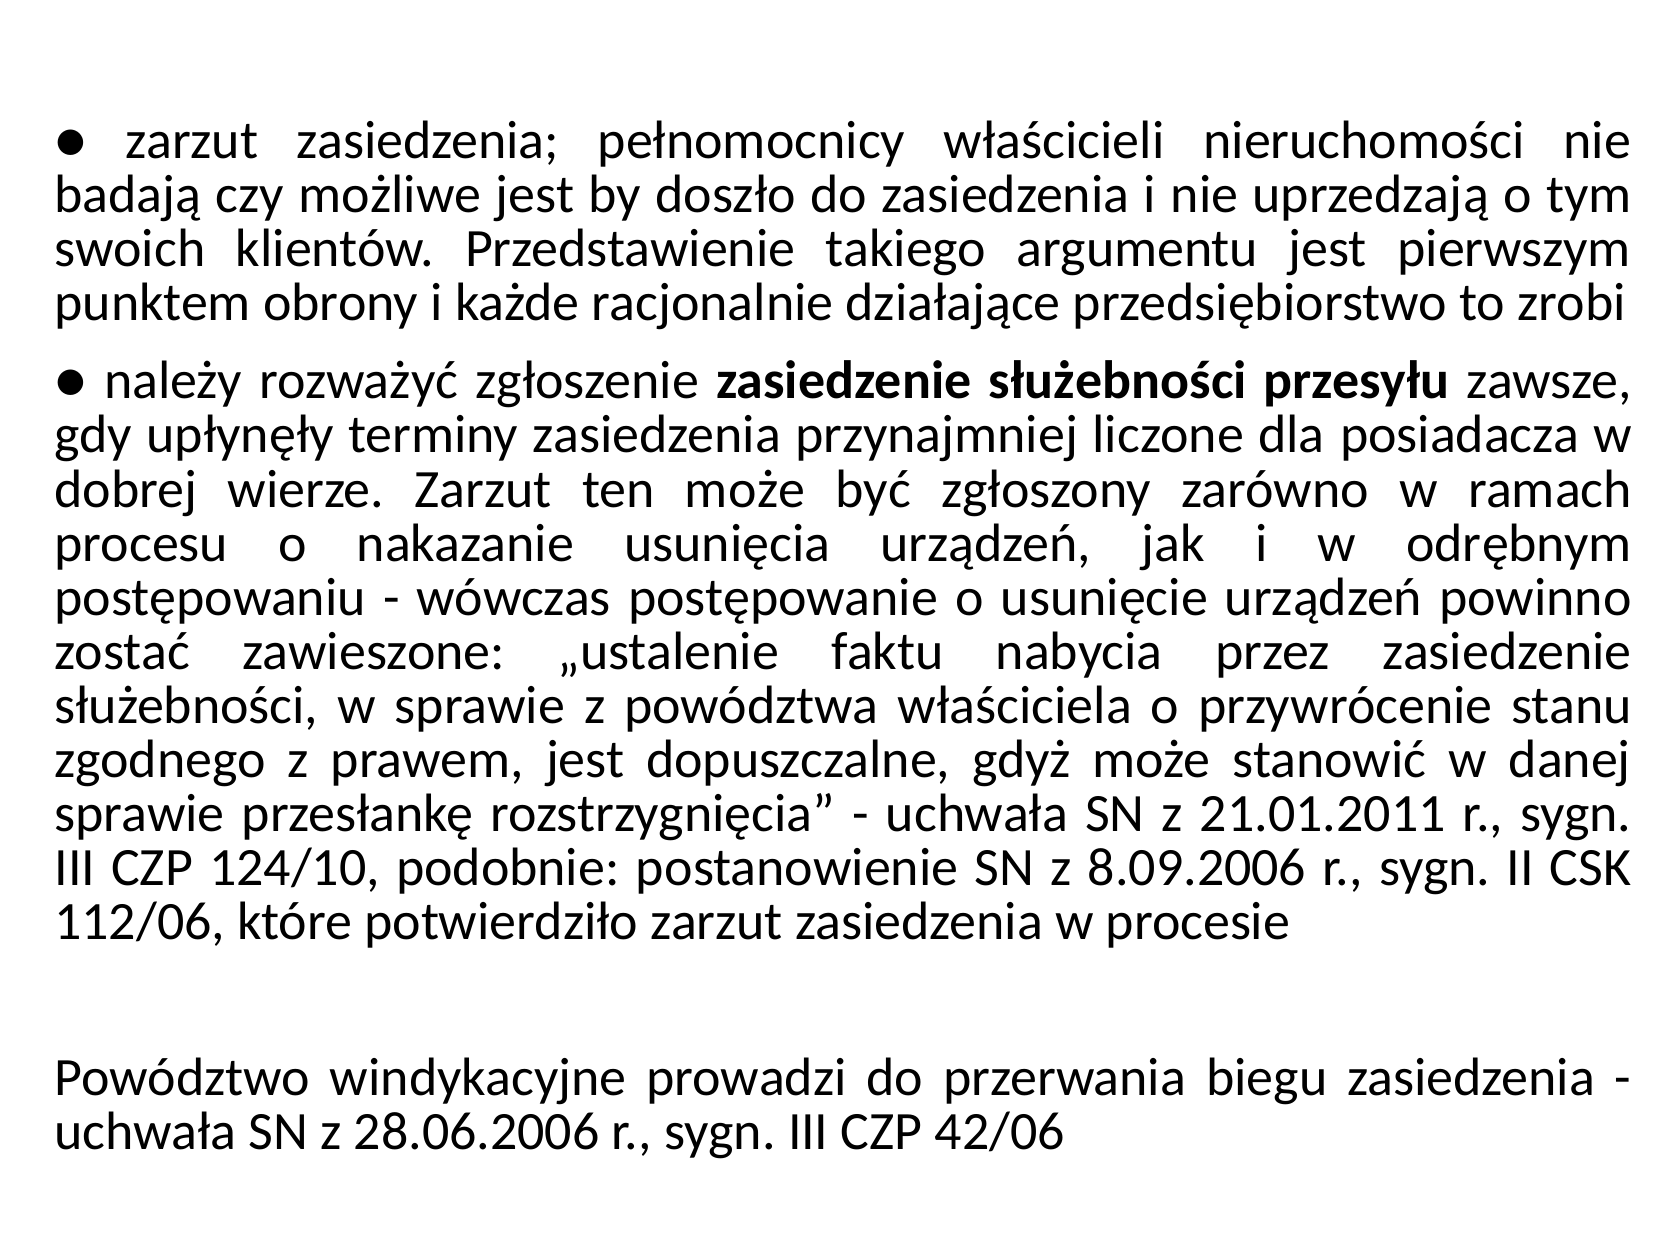

#
● zarzut zasiedzenia; pełnomocnicy właścicieli nieruchomości nie badają czy możliwe jest by doszło do zasiedzenia i nie uprzedzają o tym swoich klientów. Przedstawienie takiego argumentu jest pierwszym punktem obrony i każde racjonalnie działające przedsiębiorstwo to zrobi
● należy rozważyć zgłoszenie zasiedzenie służebności przesyłu zawsze, gdy upłynęły terminy zasiedzenia przynajmniej liczone dla posiadacza w dobrej wierze. Zarzut ten może być zgłoszony zarówno w ramach procesu o nakazanie usunięcia urządzeń, jak i w odrębnym postępowaniu - wówczas postępowanie o usunięcie urządzeń powinno zostać zawieszone: „ustalenie faktu nabycia przez zasiedzenie służebności, w sprawie z powództwa właściciela o przywrócenie stanu zgodnego z prawem, jest dopuszczalne, gdyż może stanowić w danej sprawie przesłankę rozstrzygnięcia” - uchwała SN z 21.01.2011 r., sygn. III CZP 124/10, podobnie: postanowienie SN z 8.09.2006 r., sygn. II CSK 112/06, które potwierdziło zarzut zasiedzenia w procesie
Powództwo windykacyjne prowadzi do przerwania biegu zasiedzenia - uchwała SN z 28.06.2006 r., sygn. III CZP 42/06